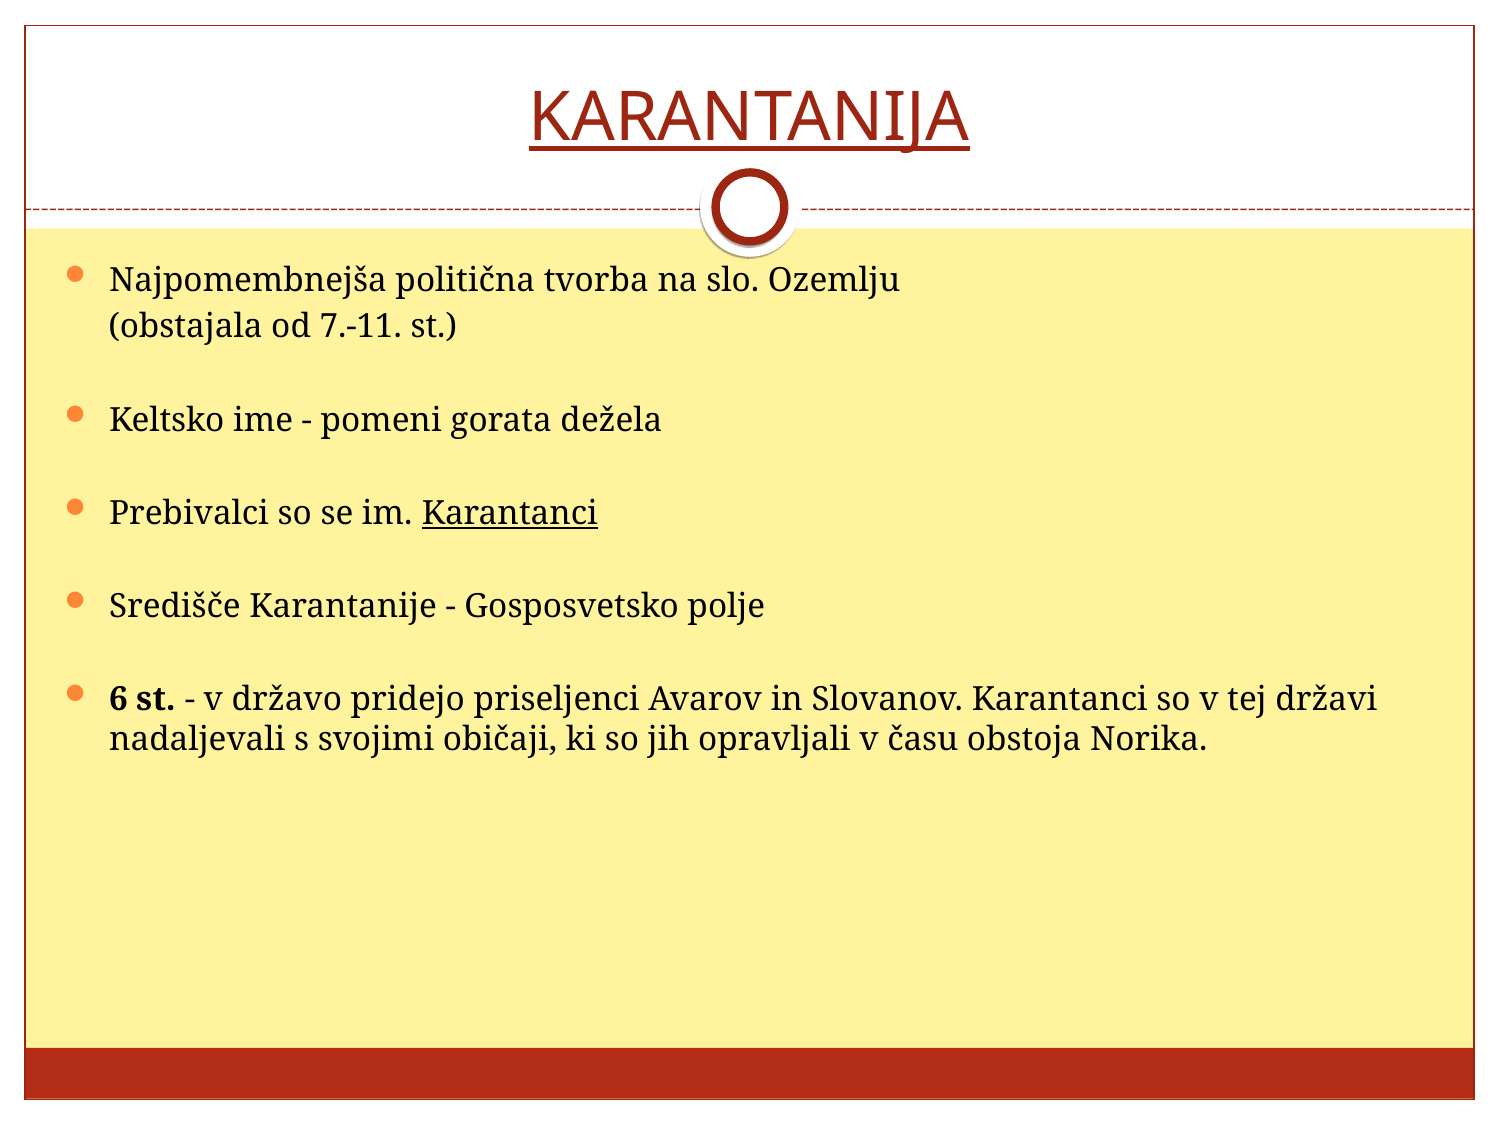

# KARANTANIJA
Najpomembnejša politična tvorba na slo. Ozemlju
 (obstajala od 7.-11. st.)
Keltsko ime - pomeni gorata dežela
Prebivalci so se im. Karantanci
Središče Karantanije - Gosposvetsko polje
6 st. - v državo pridejo priseljenci Avarov in Slovanov. Karantanci so v tej državi nadaljevali s svojimi običaji, ki so jih opravljali v času obstoja Norika.